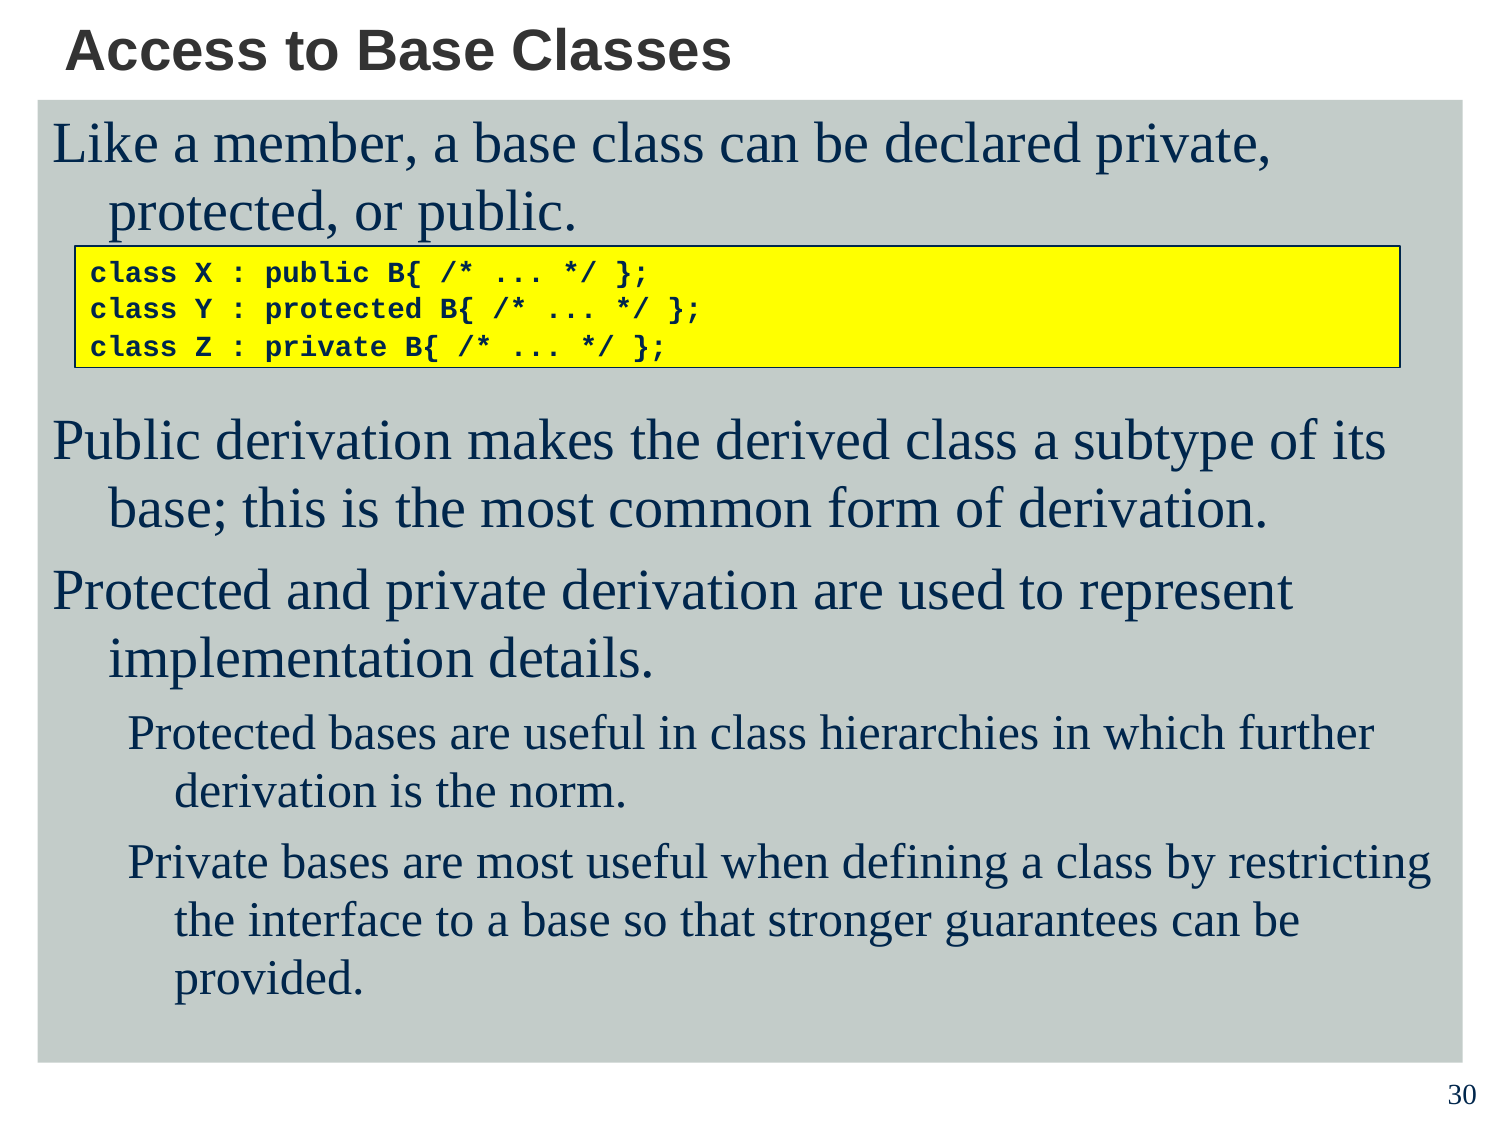

# Access to Base Classes
Like a member, a base class can be declared private, protected, or public.
Public derivation makes the derived class a subtype of its base; this is the most common form of derivation.
Protected and private derivation are used to represent implementation details.
Protected bases are useful in class hierarchies in which further derivation is the norm.
Private bases are most useful when defining a class by restricting the interface to a base so that stronger guarantees can be provided.
class X : public B{ /* ... */ };
class Y : protected B{ /* ... */ };
class Z : private B{ /* ... */ };